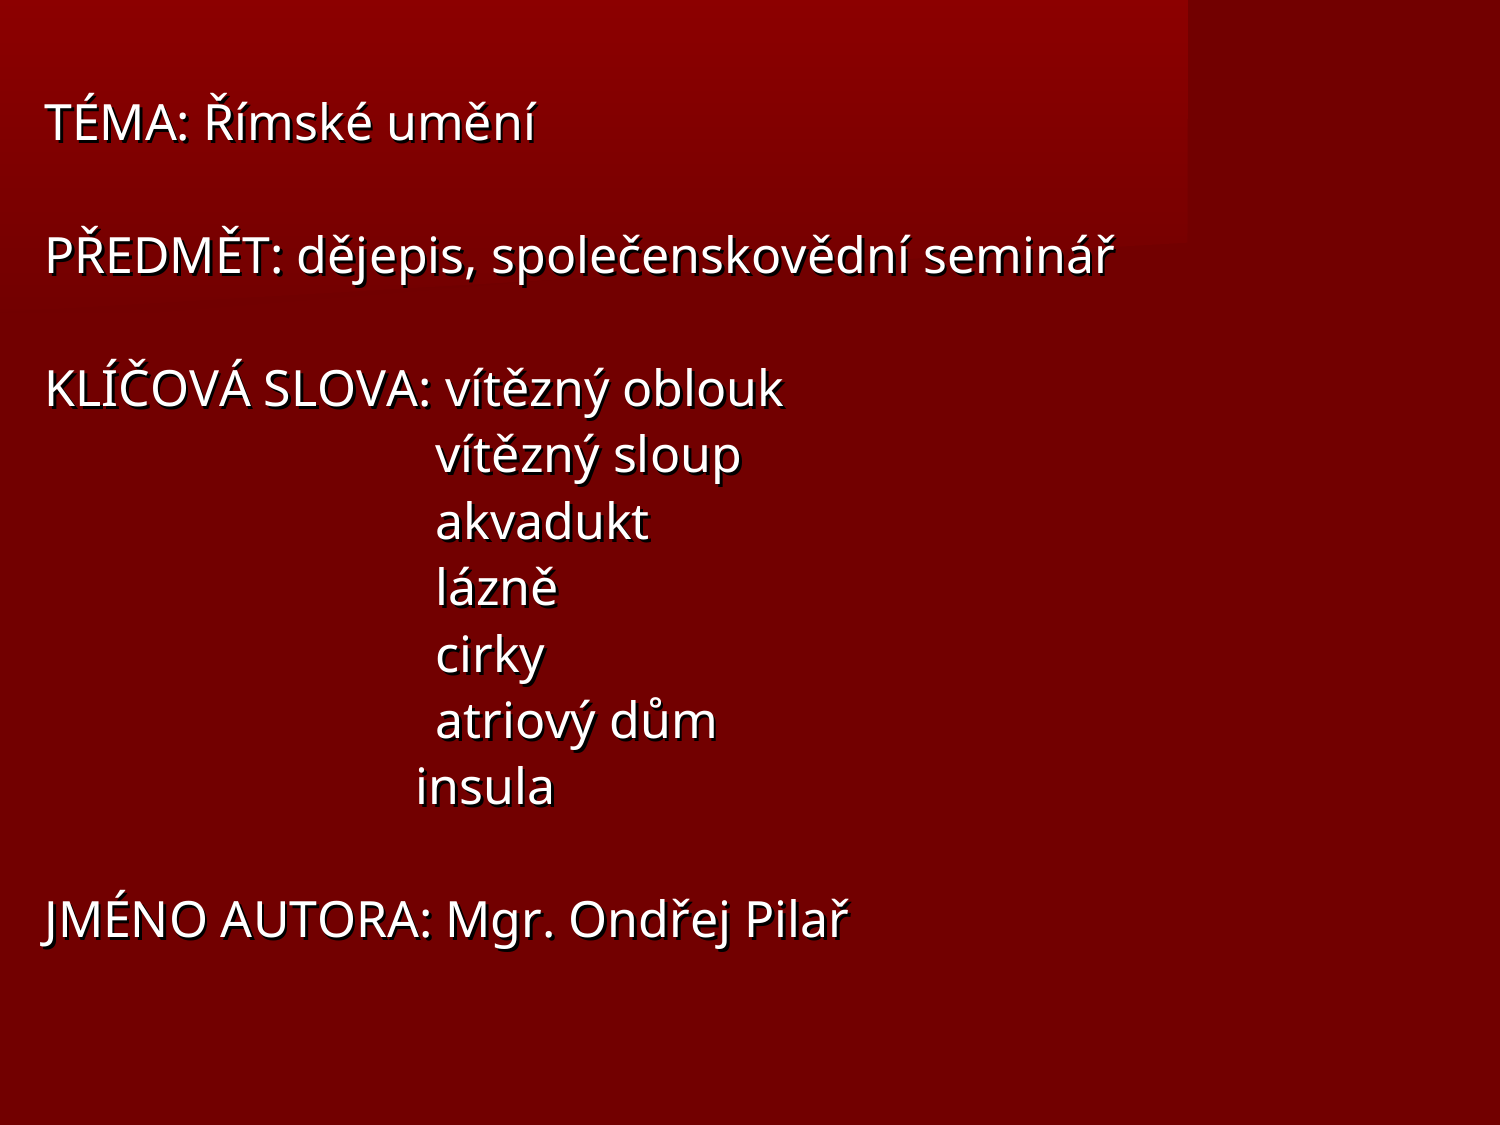

# TÉMA: Římské umění
PŘEDMĚT: dějepis, společenskovědní seminář
KLÍČOVÁ SLOVA: vítězný oblouk
			 vítězný sloup
			 akvadukt
			 lázně
			 cirky
			 atriový dům
		 insula
JMÉNO AUTORA: Mgr. Ondřej Pilař